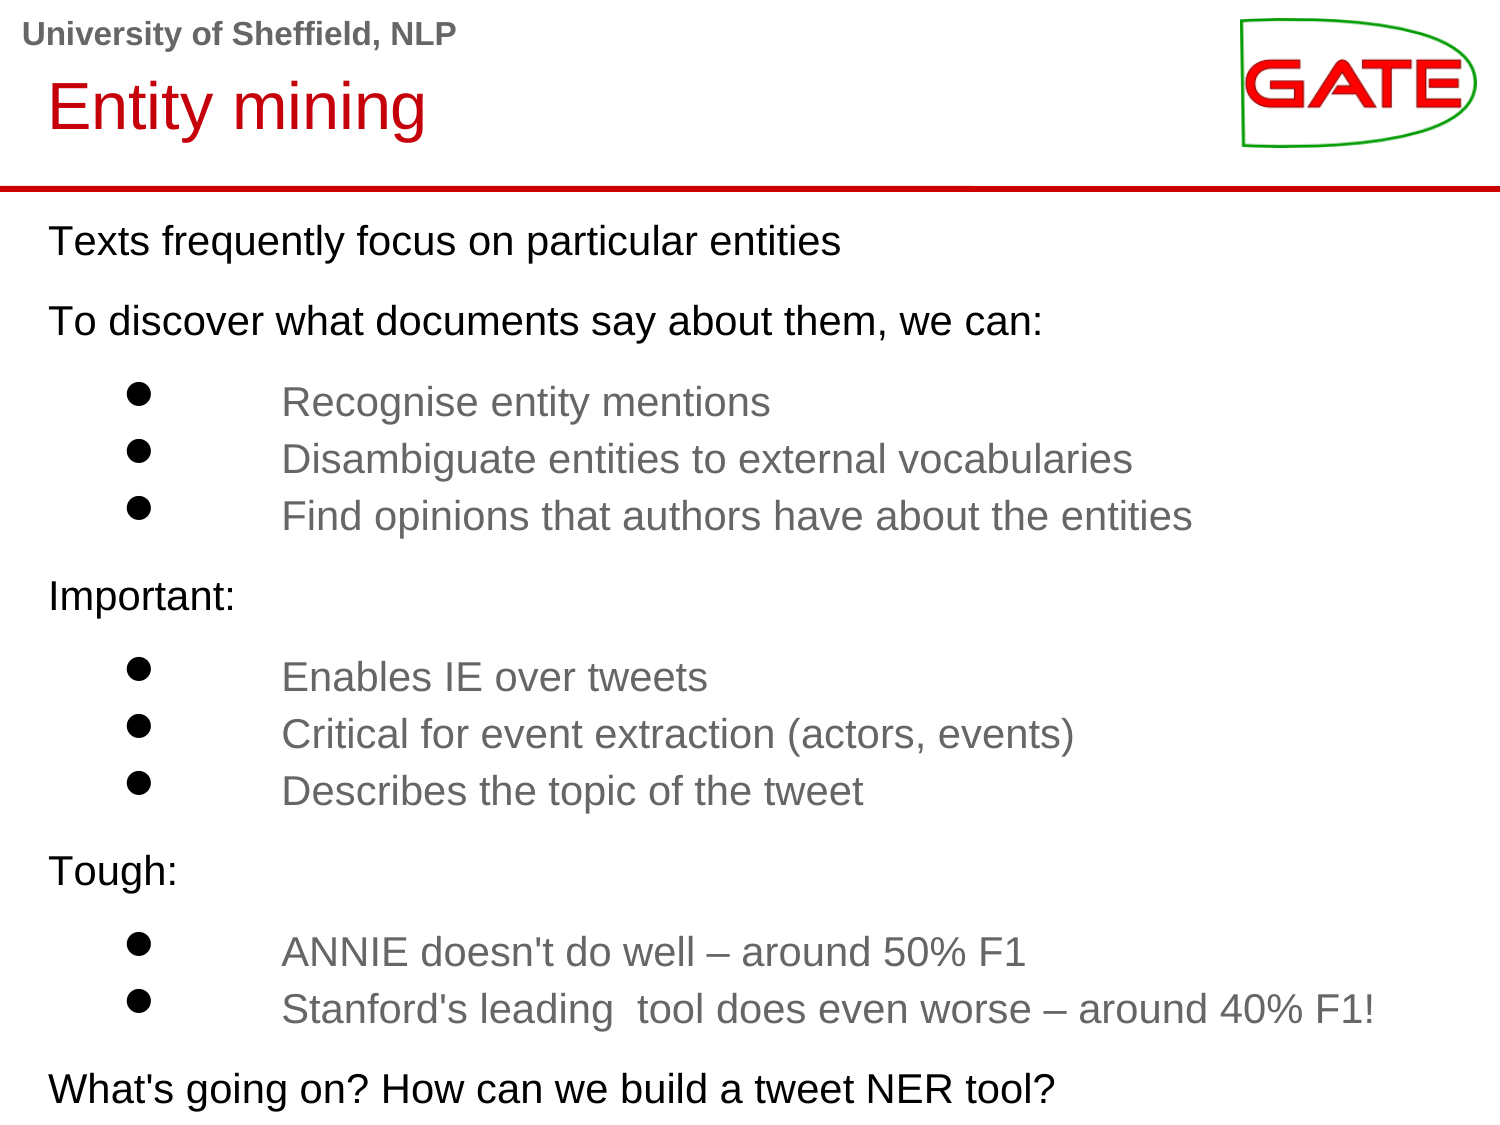

Entity mining
Texts frequently focus on particular entities
To discover what documents say about them, we can:
Recognise entity mentions
Disambiguate entities to external vocabularies
Find opinions that authors have about the entities
Important:
Enables IE over tweets
Critical for event extraction (actors, events)
Describes the topic of the tweet
Tough:
ANNIE doesn't do well – around 50% F1
Stanford's leading tool does even worse – around 40% F1!
What's going on? How can we build a tweet NER tool?